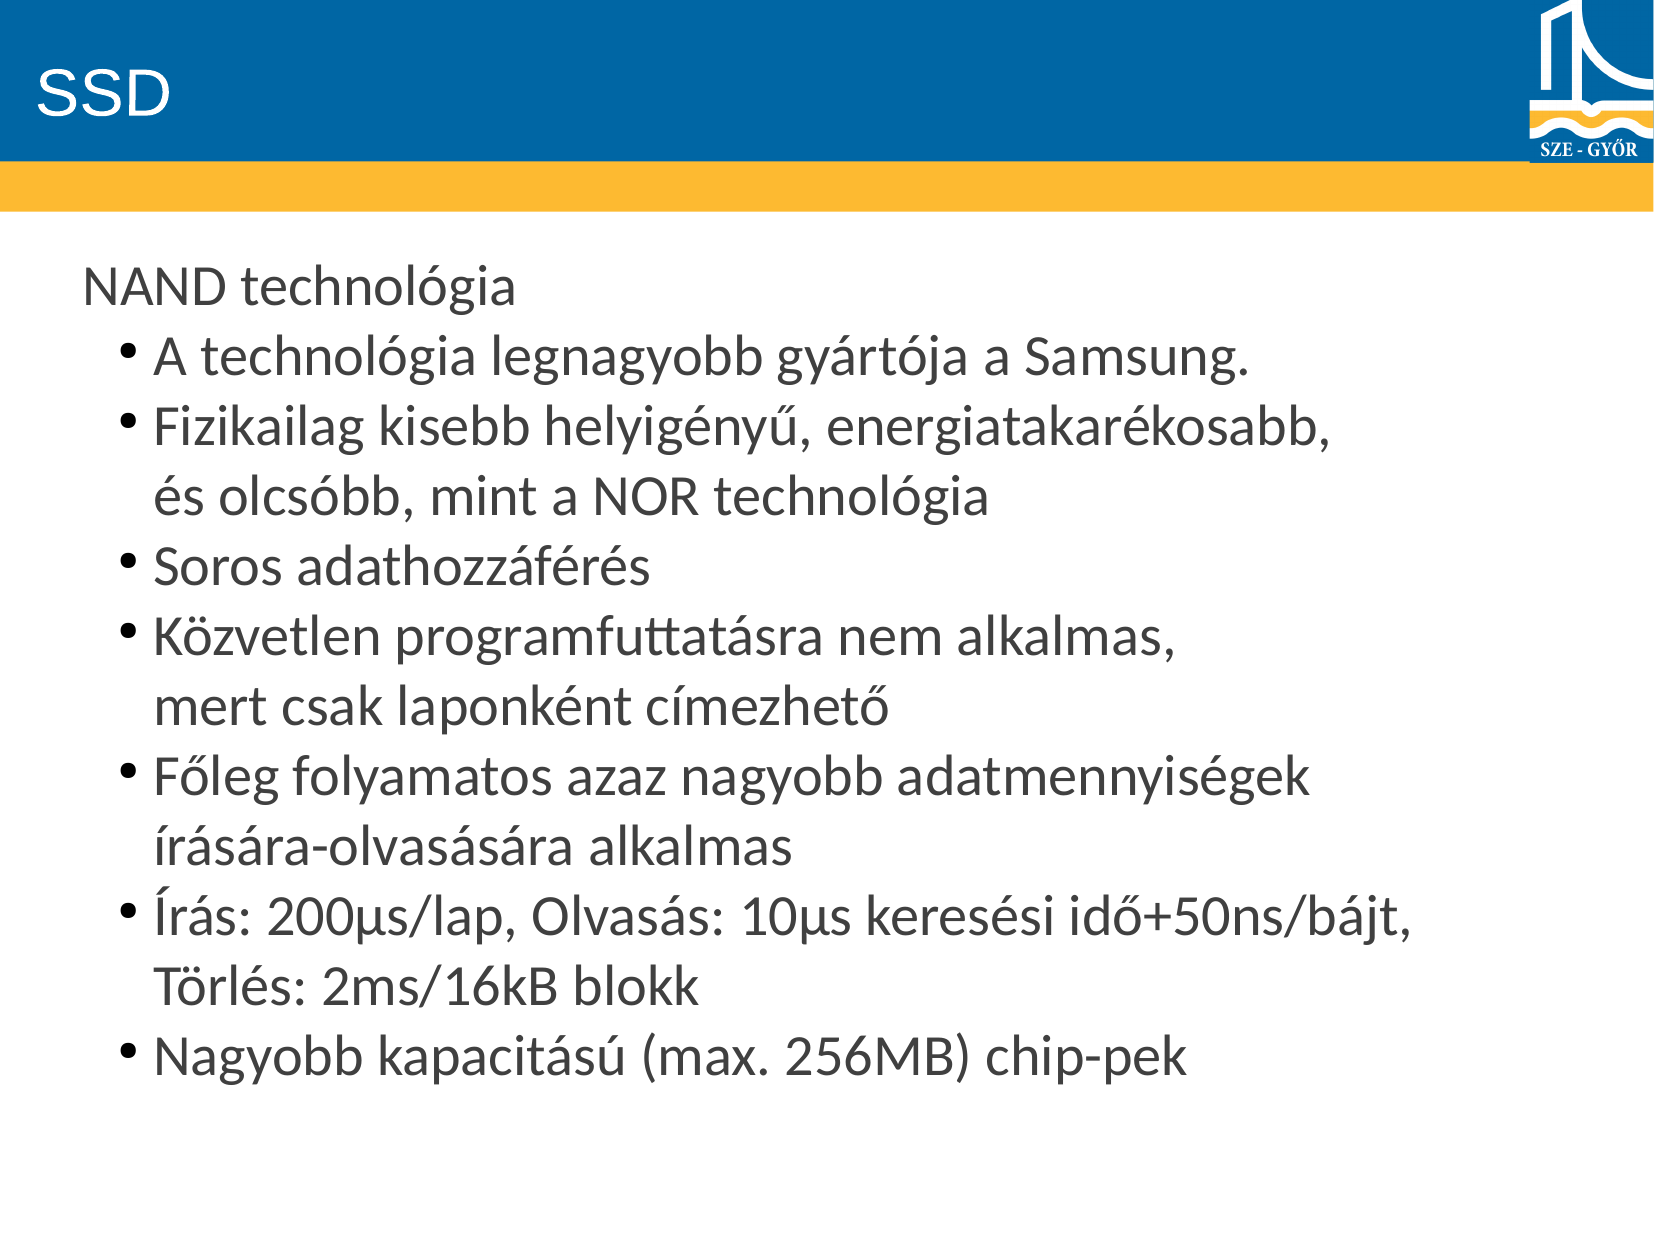

SSD
NAND technológia
A technológia legnagyobb gyártója a Samsung.
Fizikailag kisebb helyigényű, energiatakarékosabb,
és olcsóbb, mint a NOR technológia
Soros adathozzáférés
Közvetlen programfuttatásra nem alkalmas,
mert csak laponként címezhető
Főleg folyamatos azaz nagyobb adatmennyiségek
írására-olvasására alkalmas
Írás: 200μs/lap, Olvasás: 10μs keresési idő+50ns/bájt, Törlés: 2ms/16kB blokk
Nagyobb kapacitású (max. 256MB) chip-pek